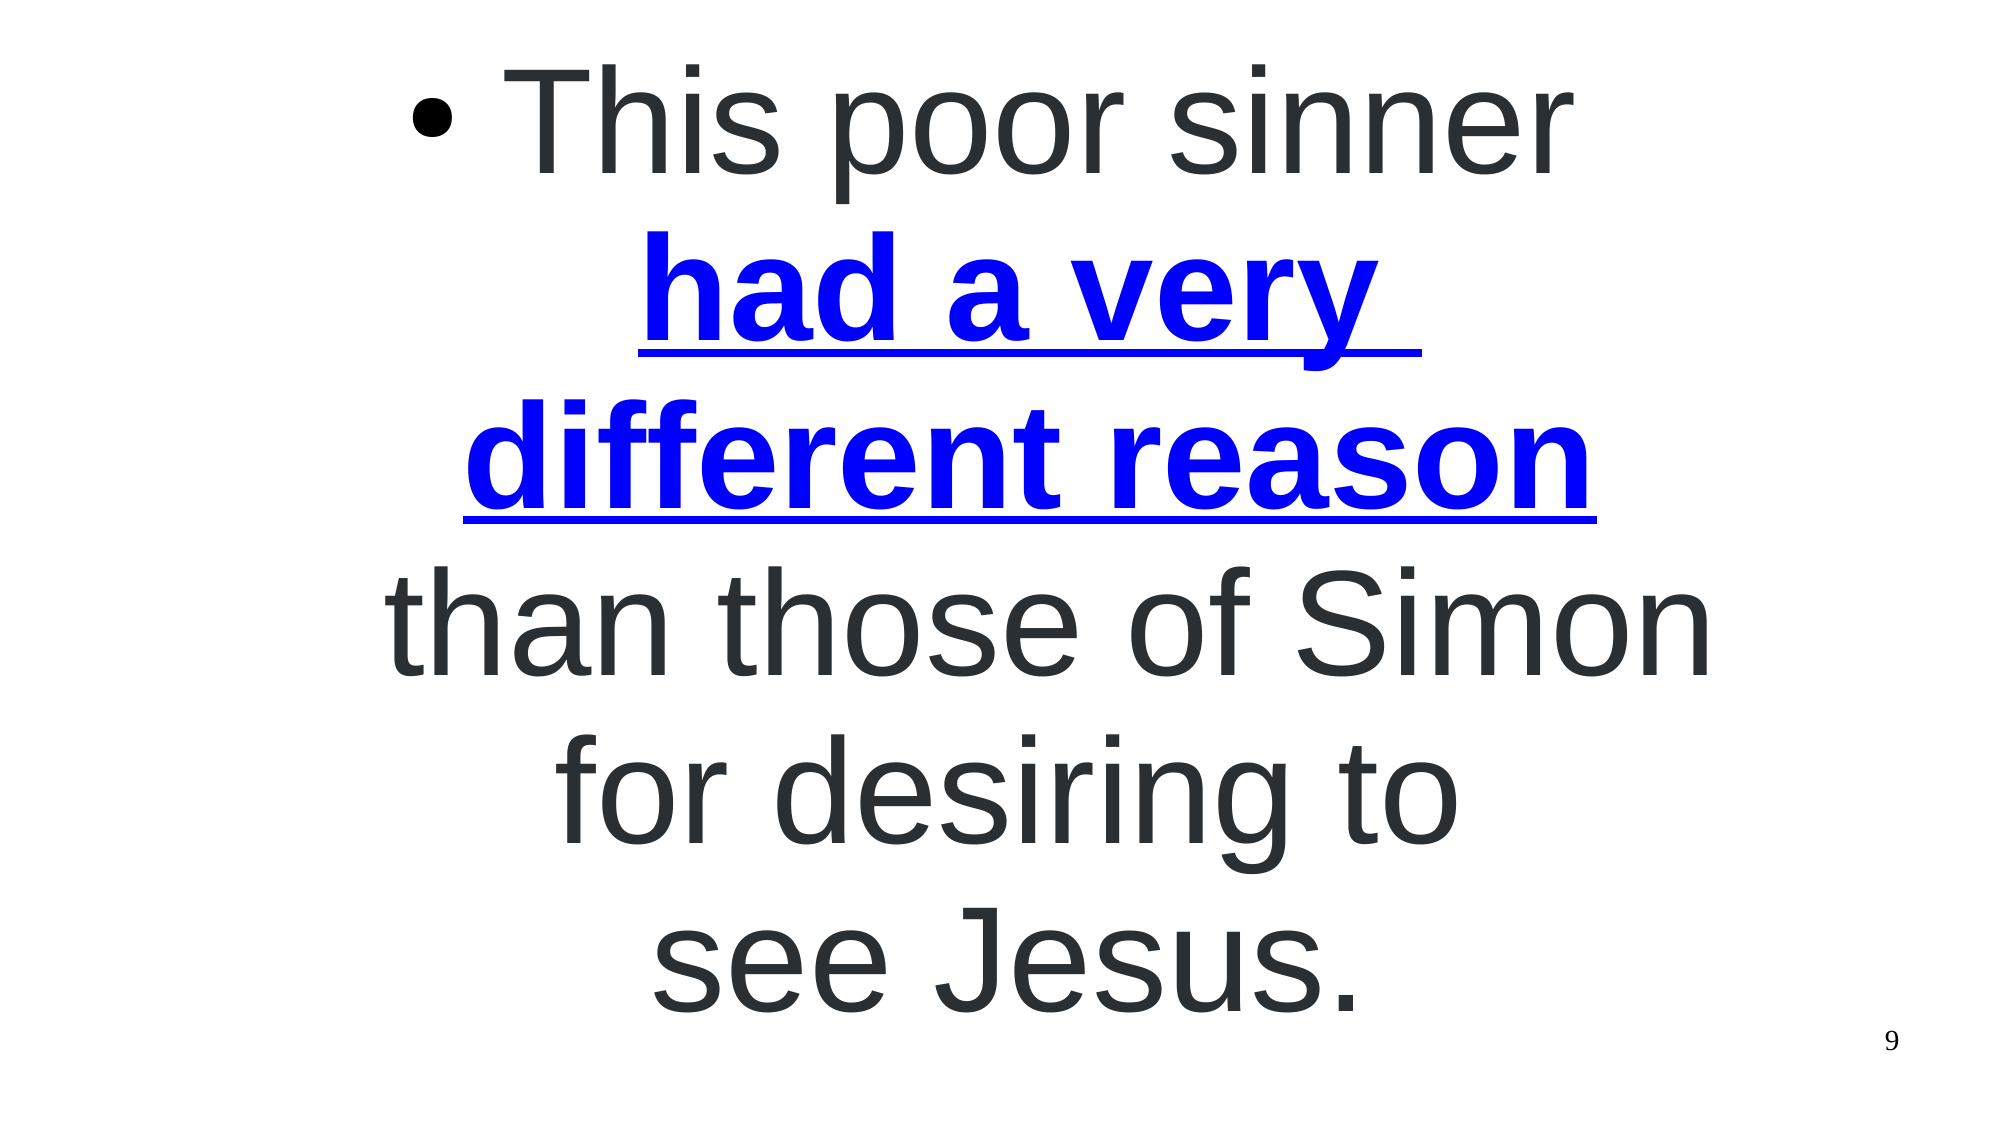

# This poor sinner had a very different reason than those of Simon for desiring to see Jesus.
9